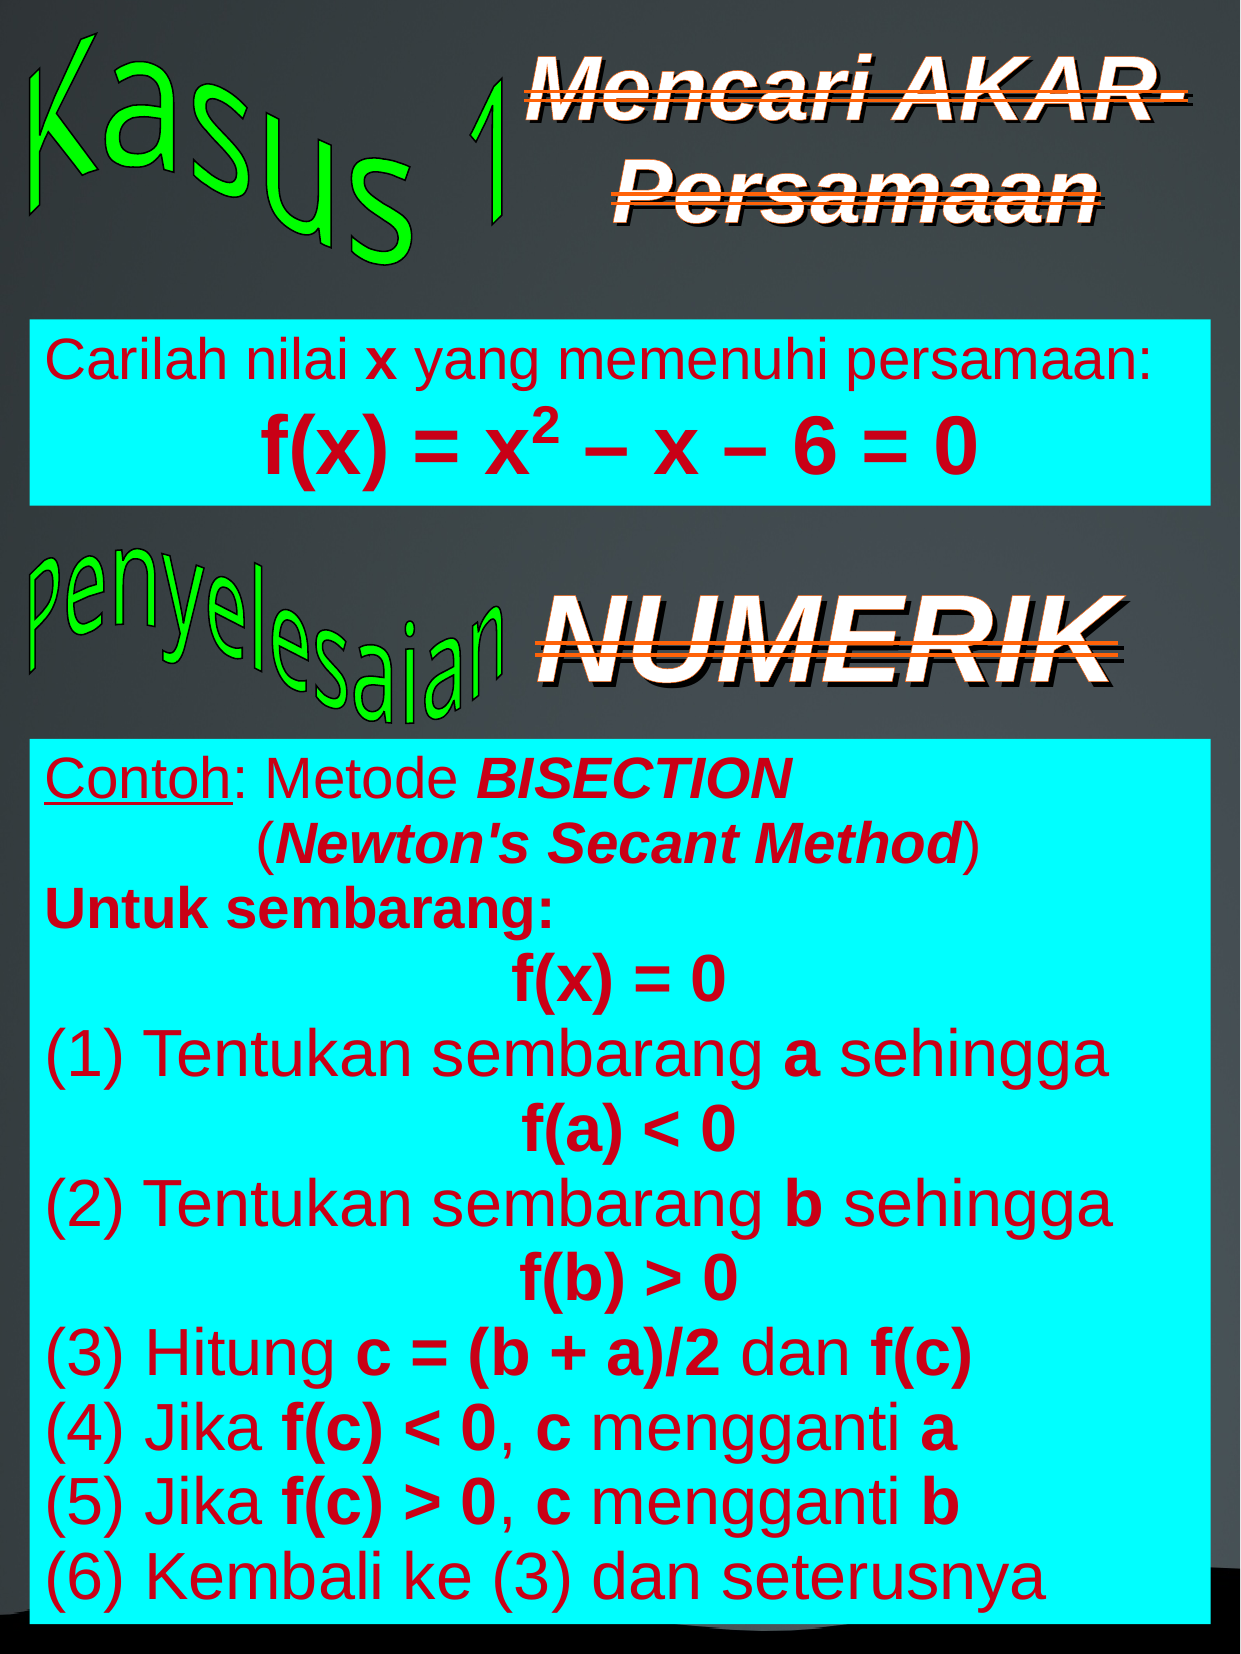

Kasus 1
Mencari AKAR-Persamaan
Carilah nilai x yang memenuhi persamaan:
f(x) = x2 – x – 6 = 0
Penyelesaian
NUMERIK
Contoh: Metode BISECTION
 (Newton's Secant Method)
Untuk sembarang:
f(x) = 0
(1) Tentukan sembarang a sehingga
 f(a) < 0
(2) Tentukan sembarang b sehingga
 f(b) > 0
(3) Hitung c = (b + a)/2 dan f(c)
(4) Jika f(c) < 0, c mengganti a
(5) Jika f(c) > 0, c mengganti b
(6) Kembali ke (3) dan seterusnya